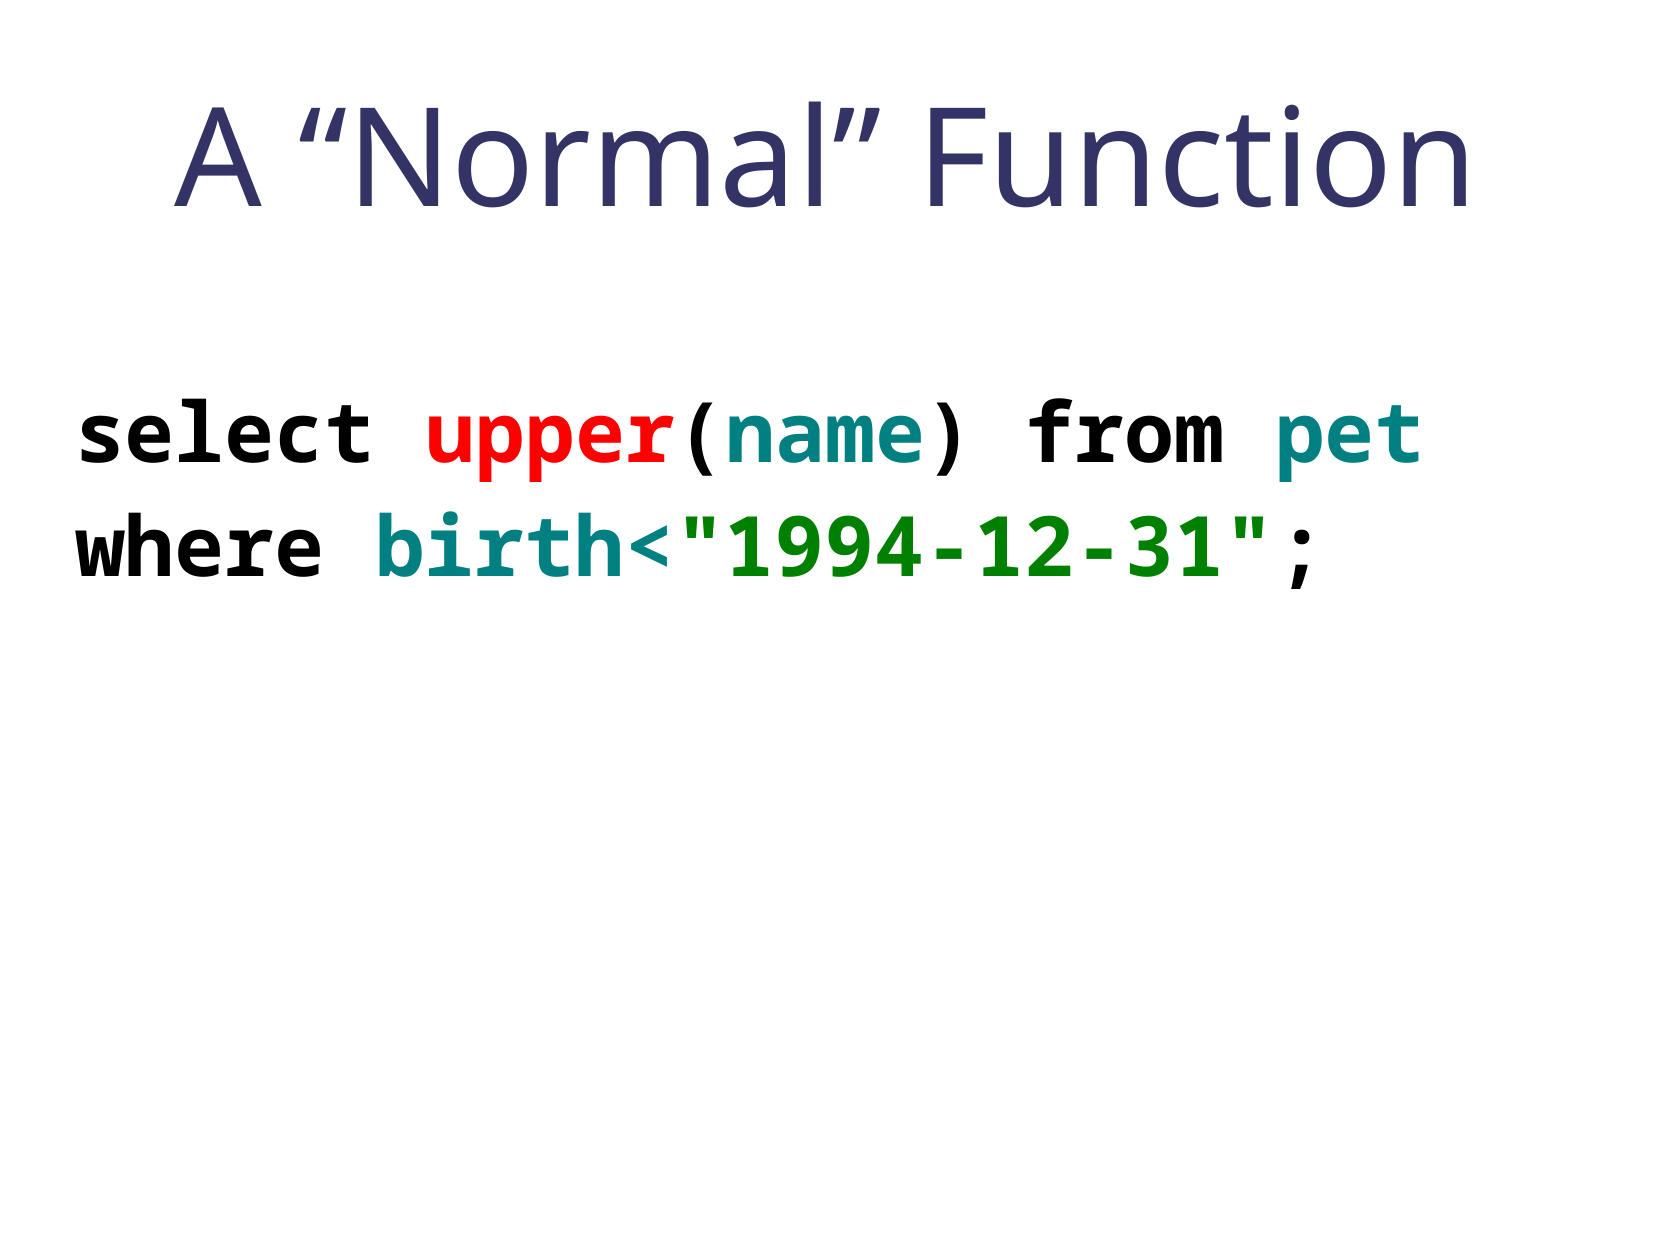

# A “Normal” Function
select upper(name) from pet
where birth<"1994-12-31";